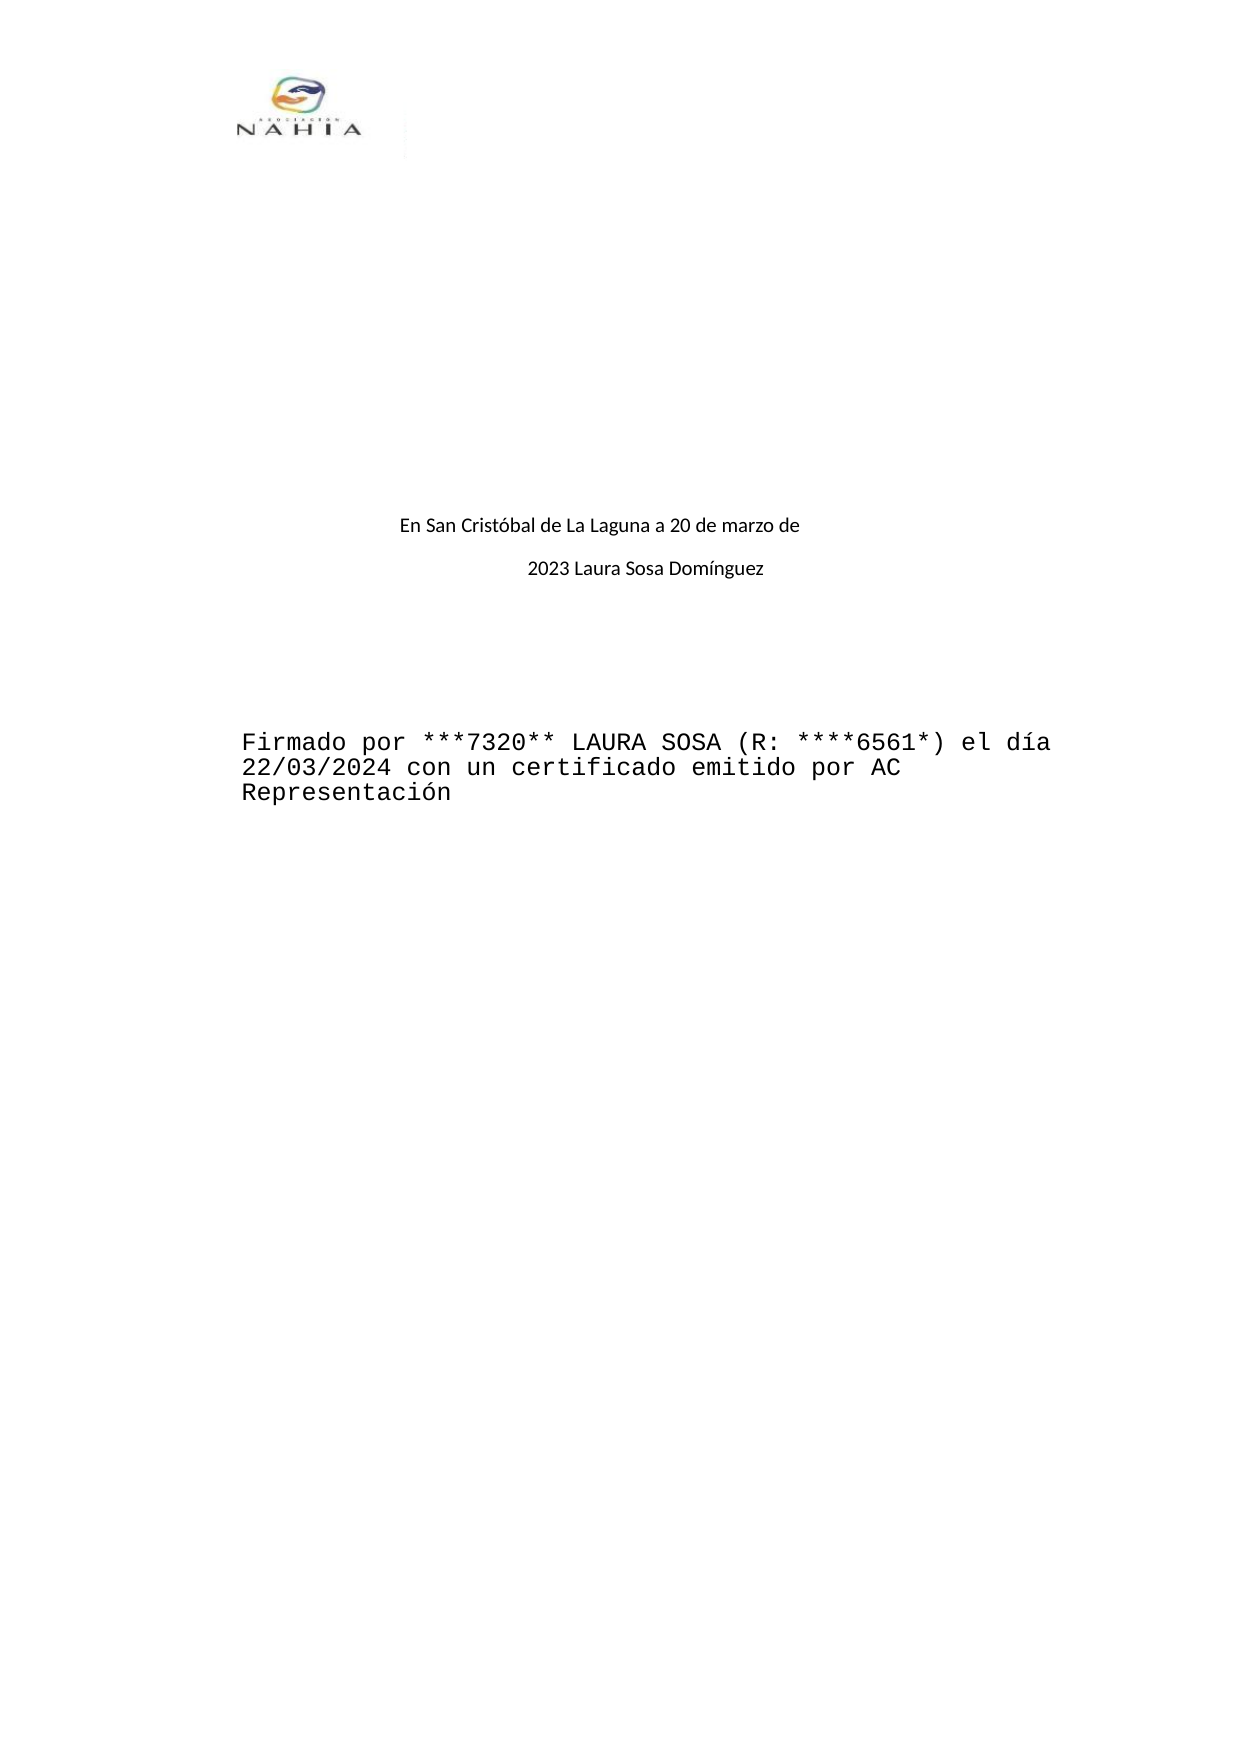

En San Cristóbal de La Laguna a 20 de marzo de
2023 Laura Sosa Domínguez
Firmado por ***7320** LAURA SOSA (R: ****6561*) el día
22/03/2024 con un certificado emitido por AC
Representación